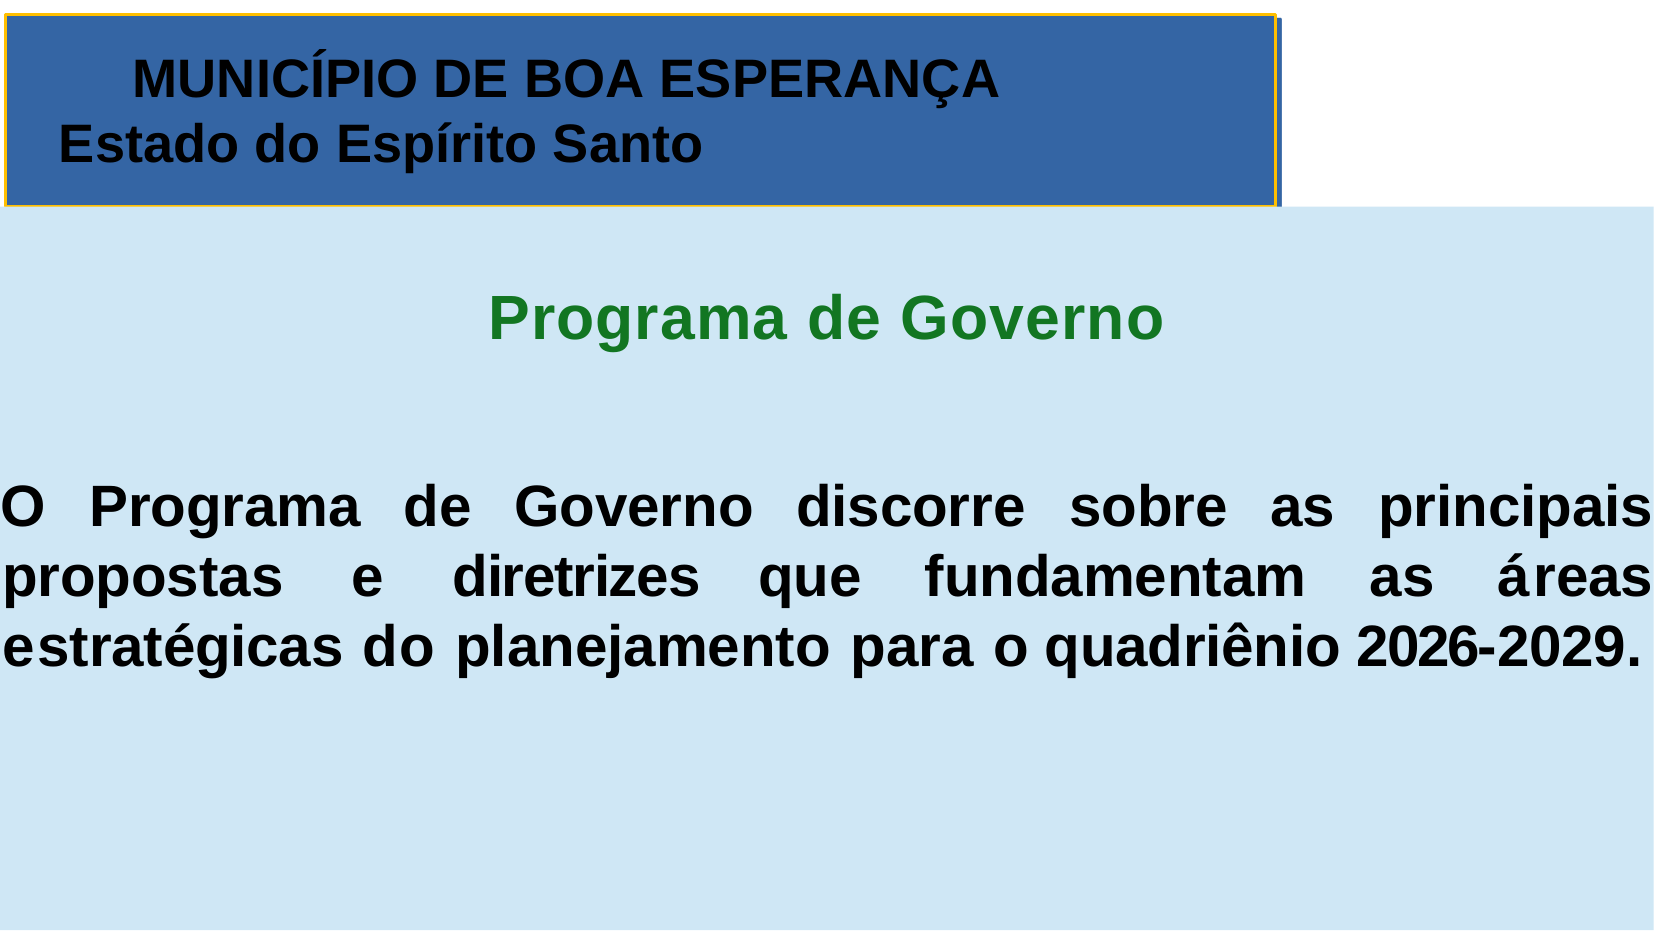

# MUNICÍPIO DE BOA ESPERANÇA		Estado do Espírito Santo
Programa de Governo
O Programa de Governo discorre sobre as principais propostas e diretrizes que fundamentam as áreas estratégicas do planejamento para o quadriênio 2026-2029.